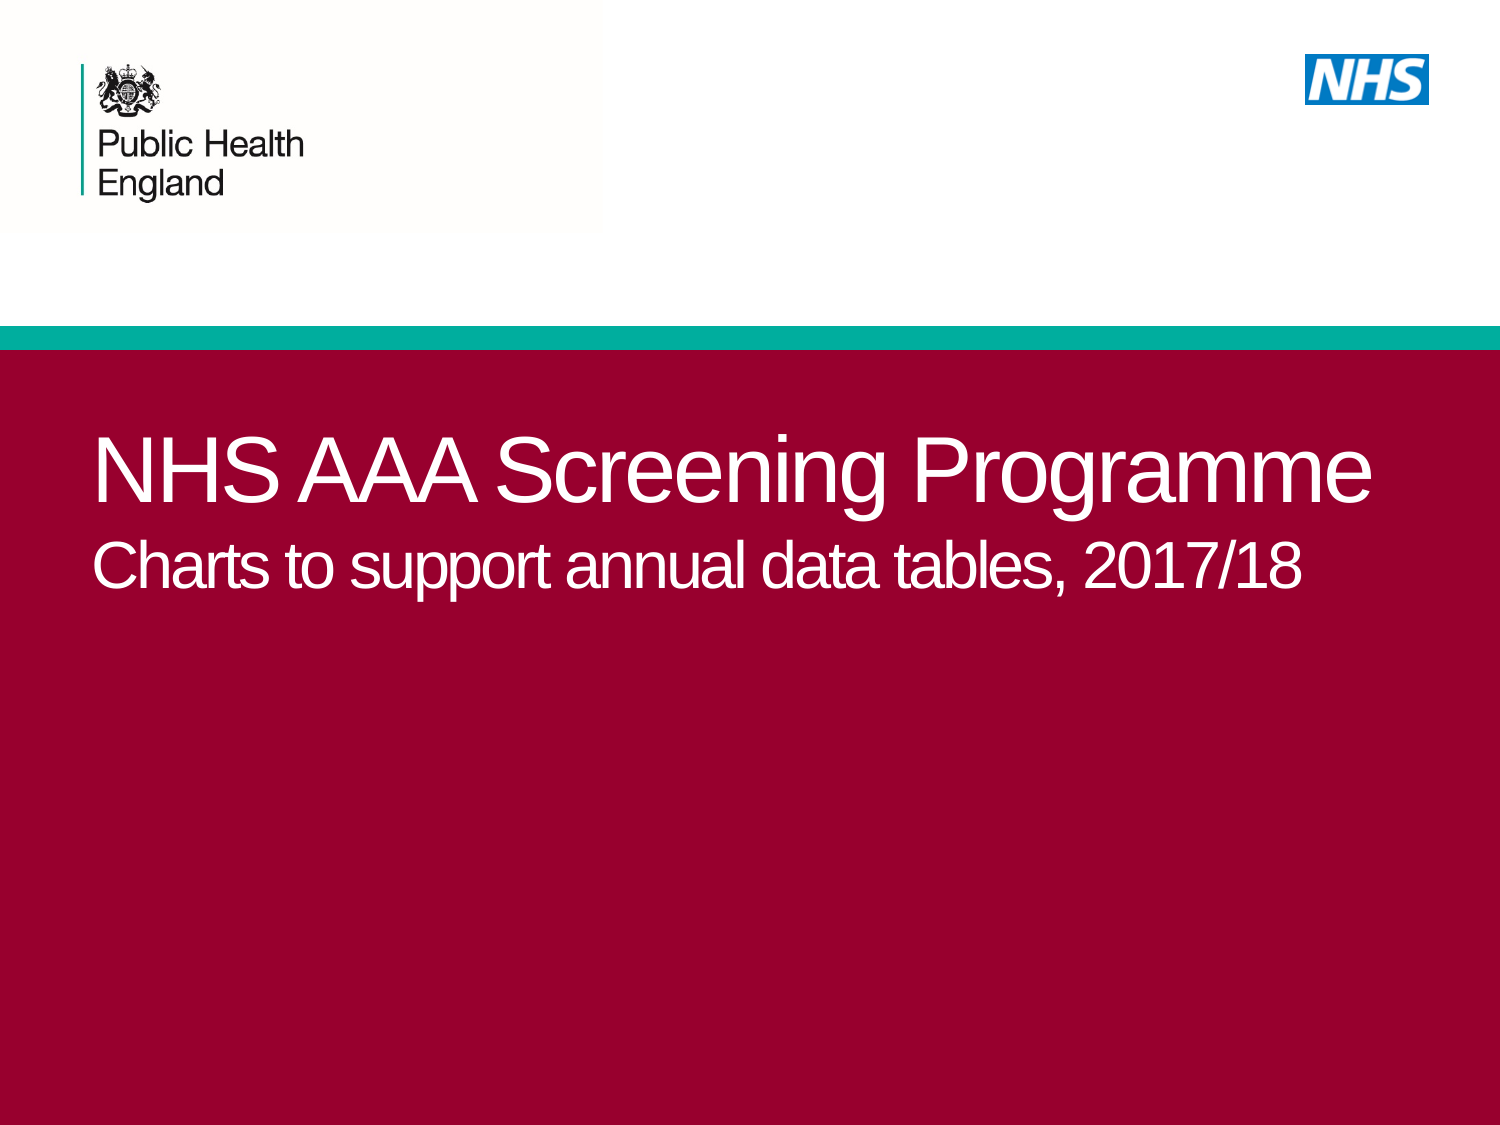

# NHS AAA Screening Programme Charts to support annual data tables, 2017/18